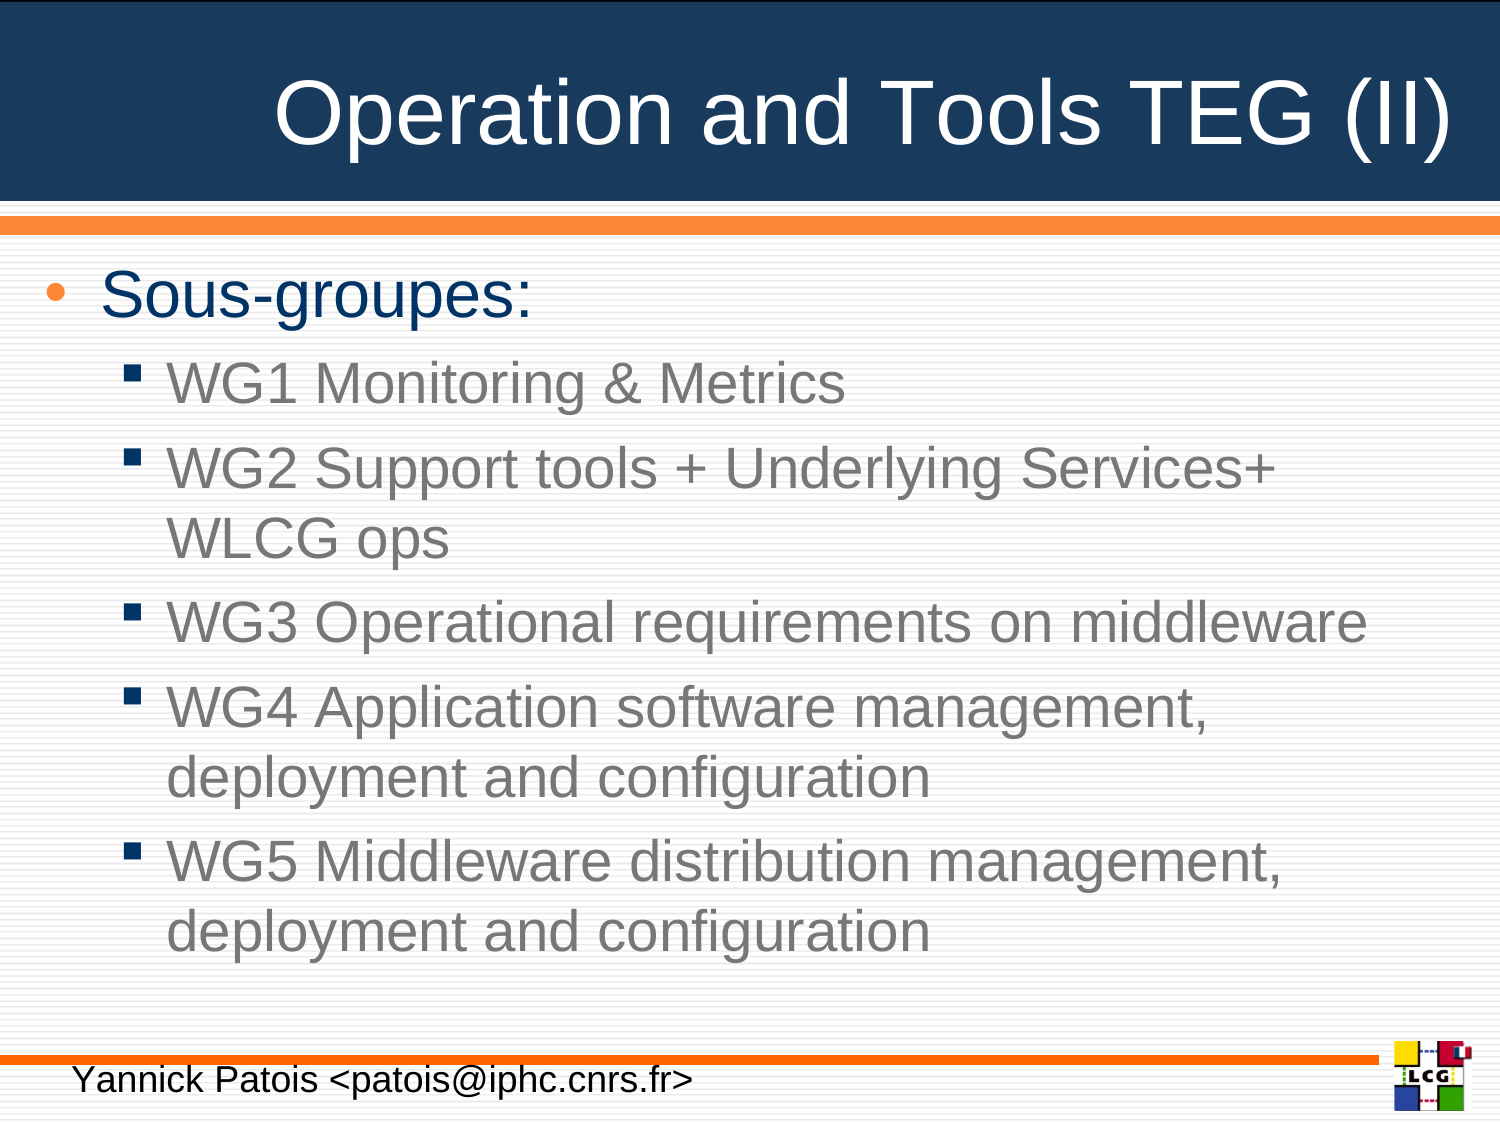

# Operation and Tools TEG (II)
Sous-groupes:
WG1 Monitoring & Metrics
WG2 Support tools + Underlying Services+ WLCG ops
WG3 Operational requirements on middleware
WG4 Application software management, deployment and configuration
WG5 Middleware distribution management, deployment and configuration